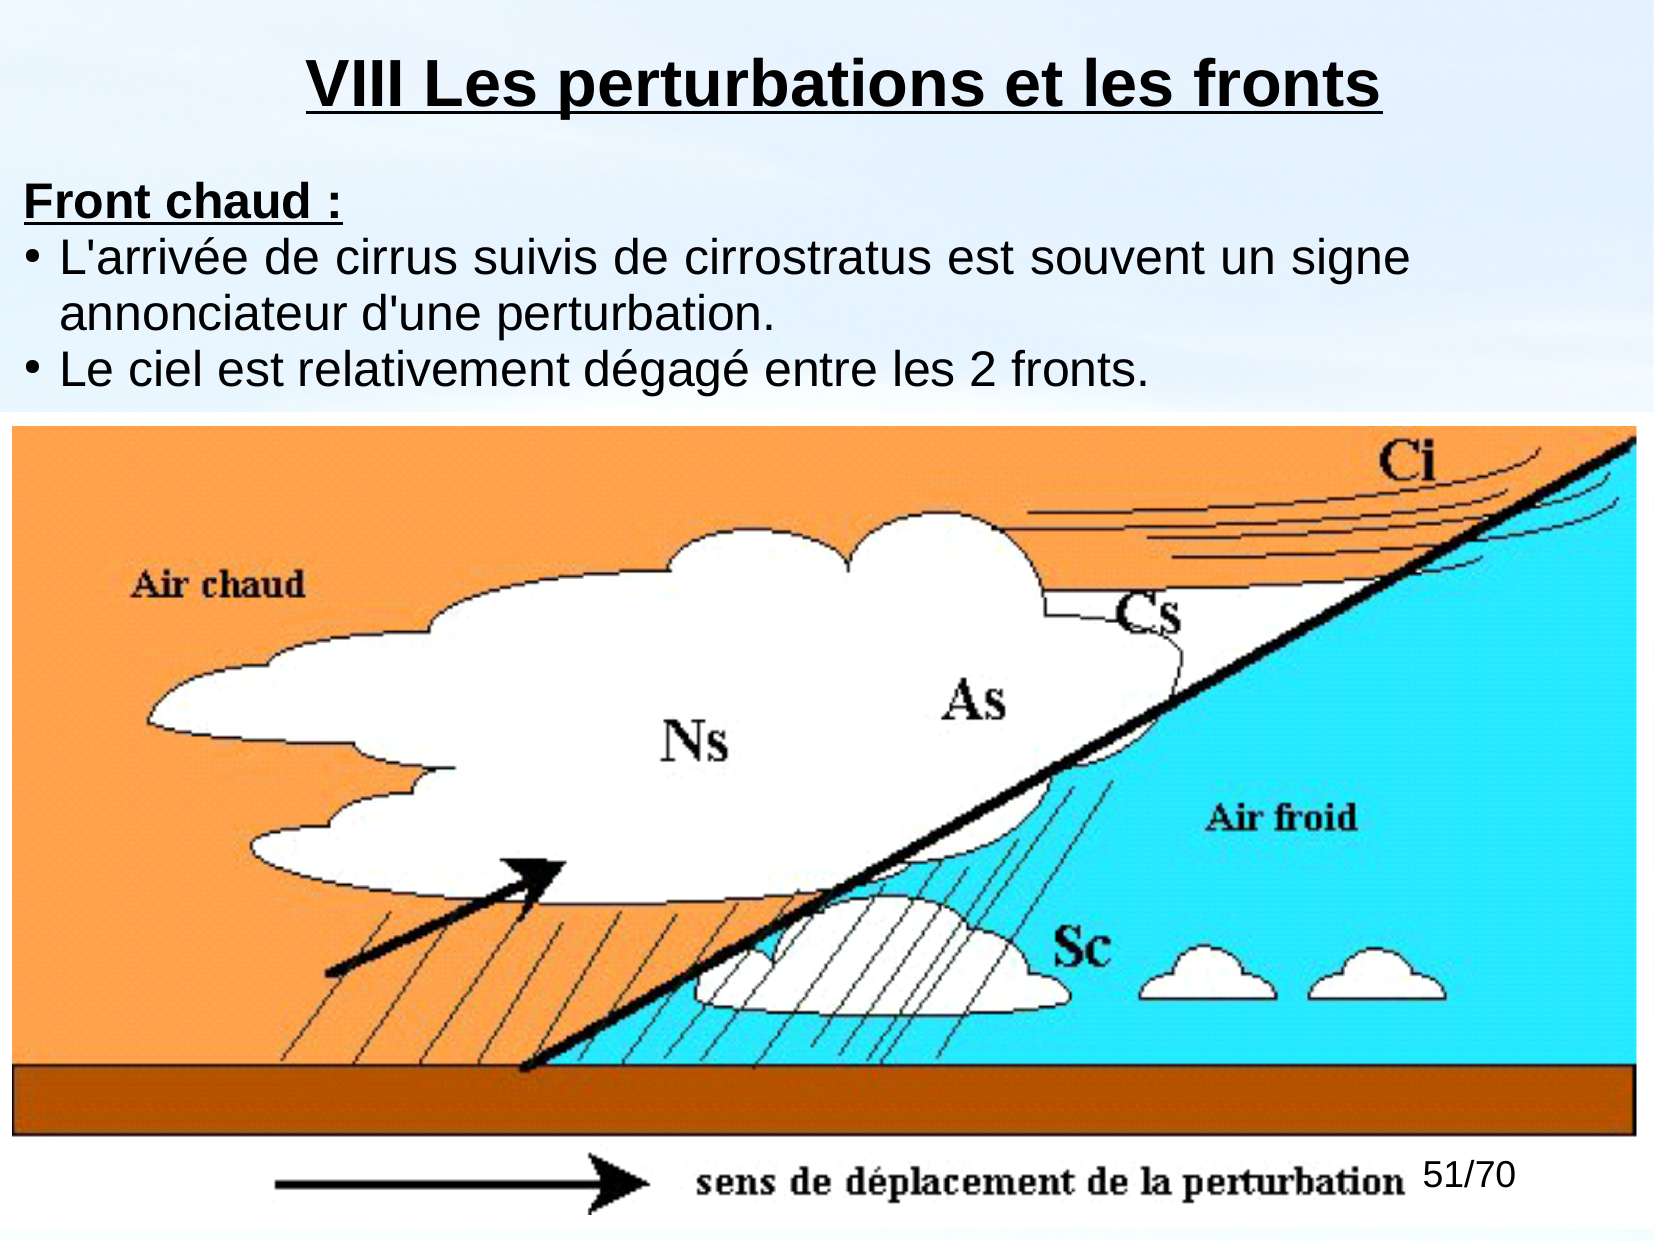

# VIII Les perturbations et les fronts
Front chaud :
L'arrivée de cirrus suivis de cirrostratus est souvent un signe annonciateur d'une perturbation.
Le ciel est relativement dégagé entre les 2 fronts.